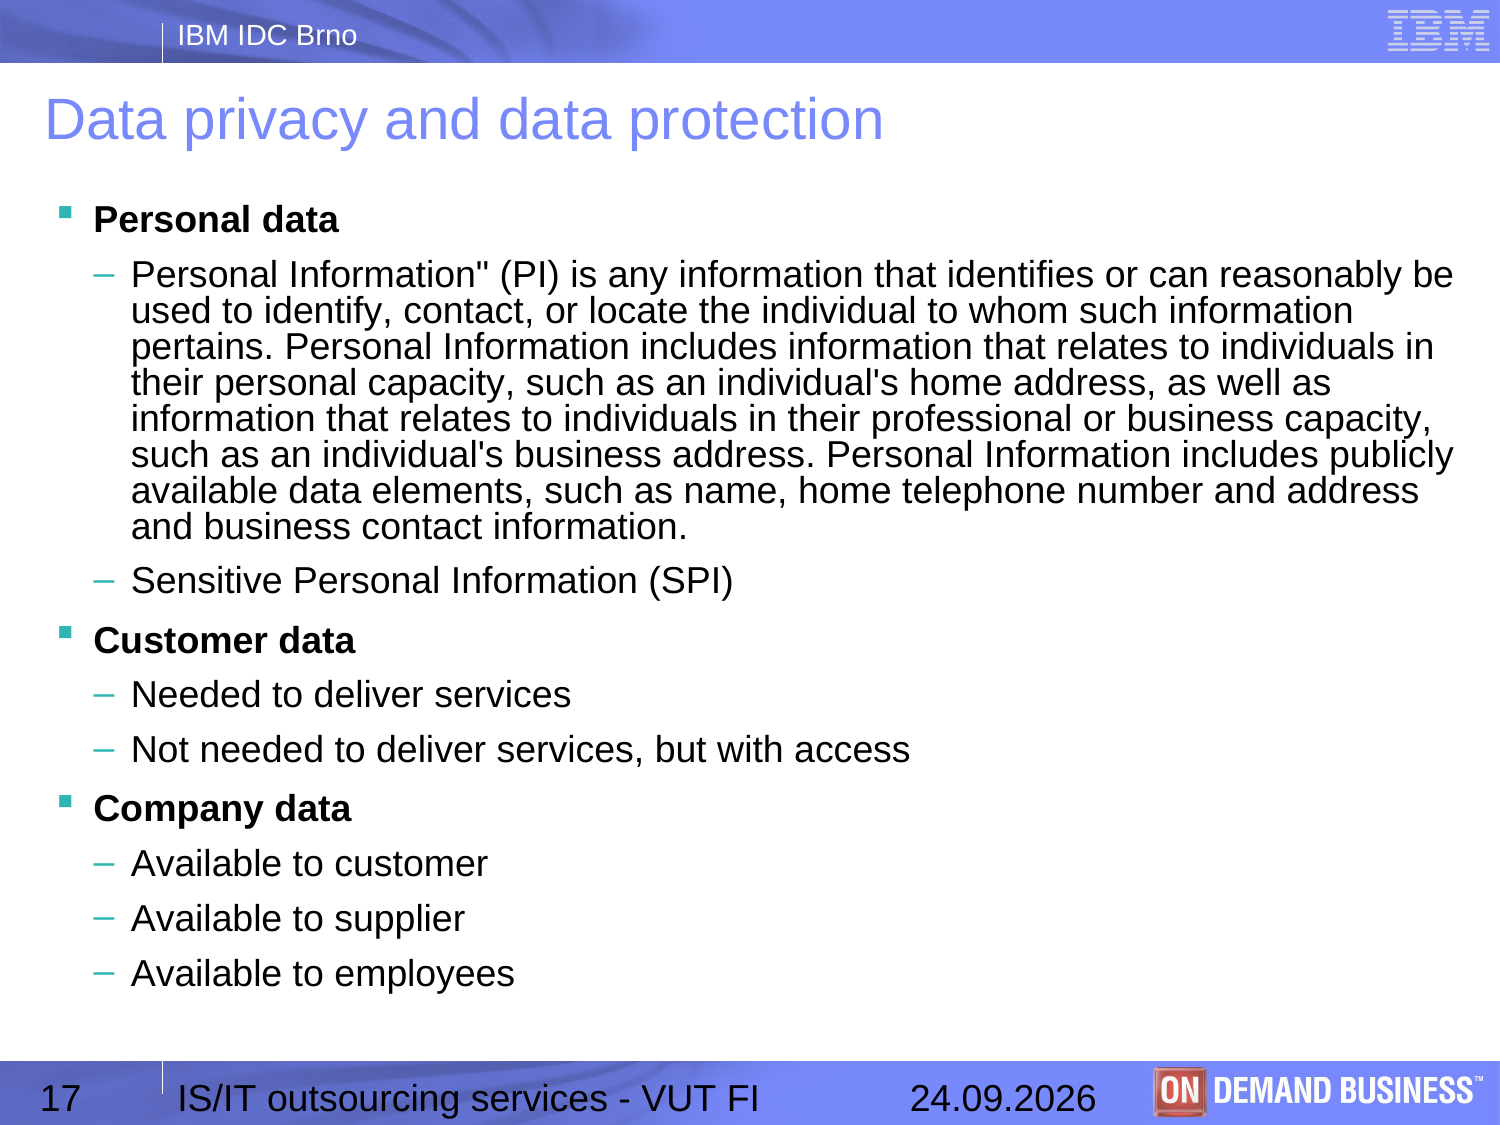

# Data privacy and data protection
Personal data
Personal Information" (PI) is any information that identifies or can reasonably be used to identify, contact, or locate the individual to whom such information pertains. Personal Information includes information that relates to individuals in their personal capacity, such as an individual's home address, as well as information that relates to individuals in their professional or business capacity, such as an individual's business address. Personal Information includes publicly available data elements, such as name, home telephone number and address and business contact information.
Sensitive Personal Information (SPI)
Customer data
Needed to deliver services
Not needed to deliver services, but with access
Company data
Available to customer
Available to supplier
Available to employees
17
IS/IT outsourcing services - VUT FI